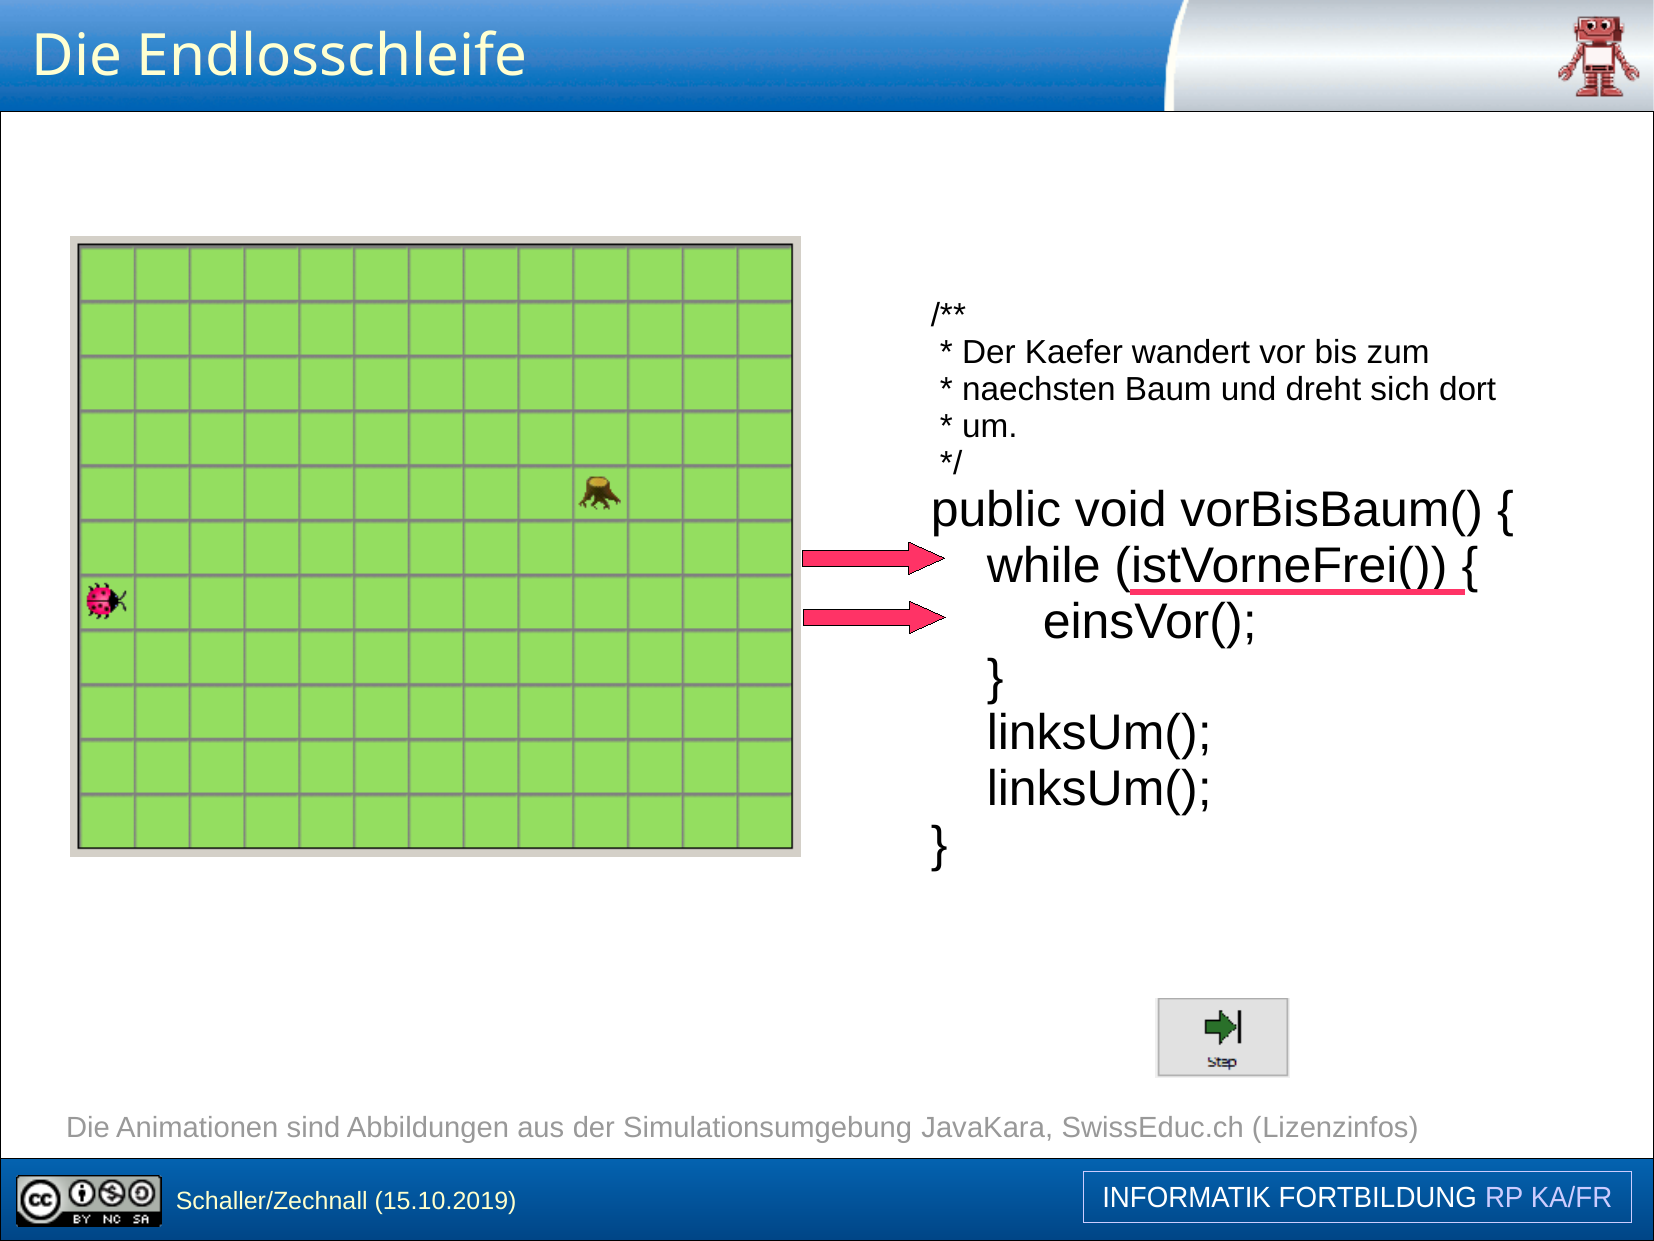

# Die Endlosschleife
/**
 * Der Kaefer wandert vor bis zum
 * naechsten Baum und dreht sich dort
 * um.
 */
public void vorBisBaum() {
 while (istVorneFrei()) {
 einsVor();
 }
 linksUm();
 linksUm();
}
Die Animationen sind Abbildungen aus der Simulationsumgebung JavaKara, SwissEduc.ch (Lizenzinfos)
4
23.04.2009